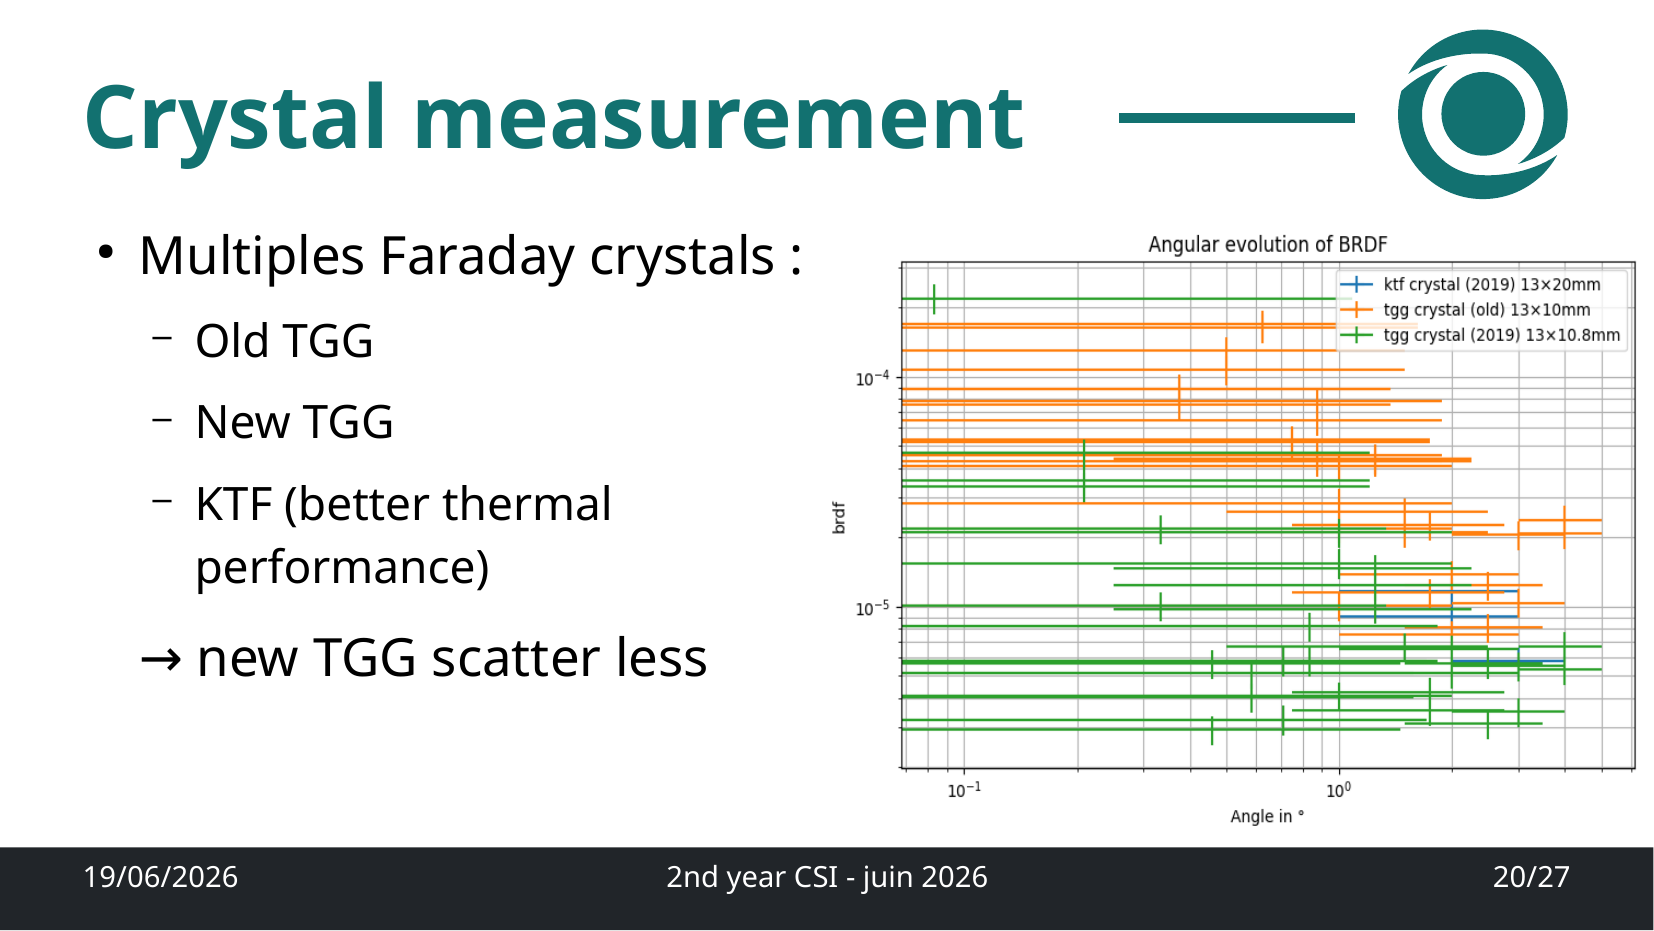

# Crystal measurement
Multiples Faraday crystals :
Old TGG
New TGG
KTF (better thermal performance)
→ new TGG scatter less
19/06/2026
2nd year CSI - juin 2026
20